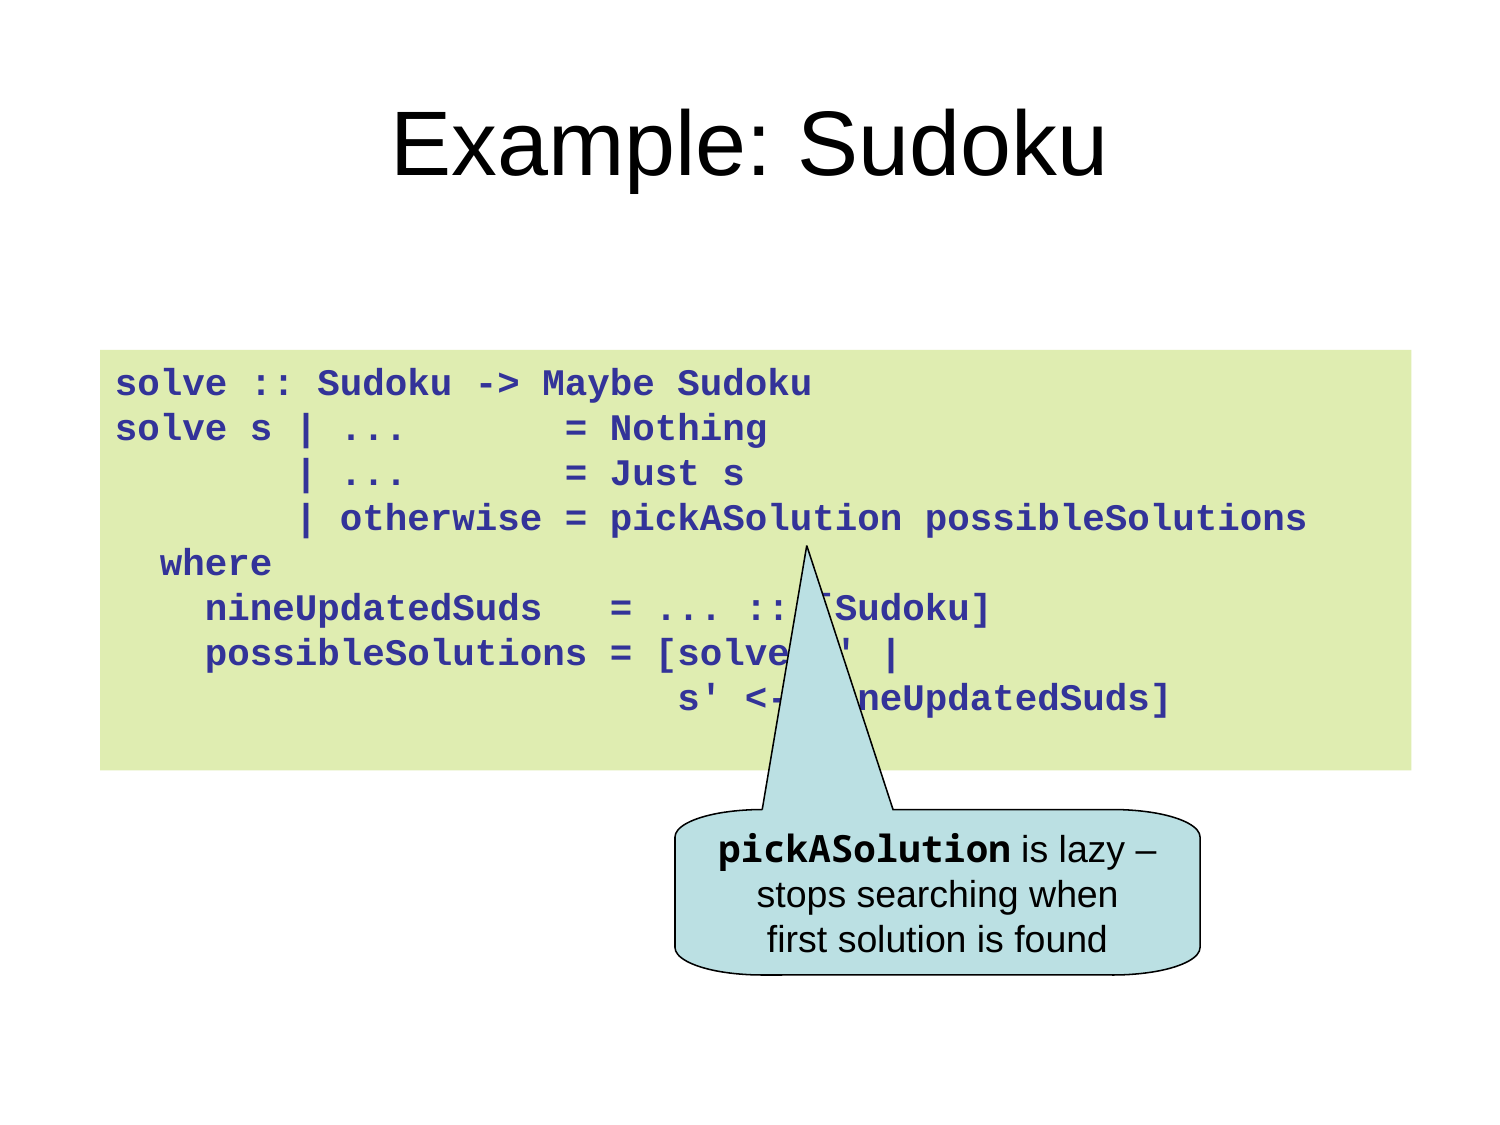

# Example: Sudoku
solve :: Sudoku -> Maybe Sudoku
solve s | ... = Nothing
 | ... = Just s
 | otherwise = pickASolution possibleSolutions
 where
 nineUpdatedSuds = ... :: [Sudoku]
 possibleSolutions = [solve s' |
 s' <- nineUpdatedSuds]
pickASolution is lazy – stops searching when
first solution is found